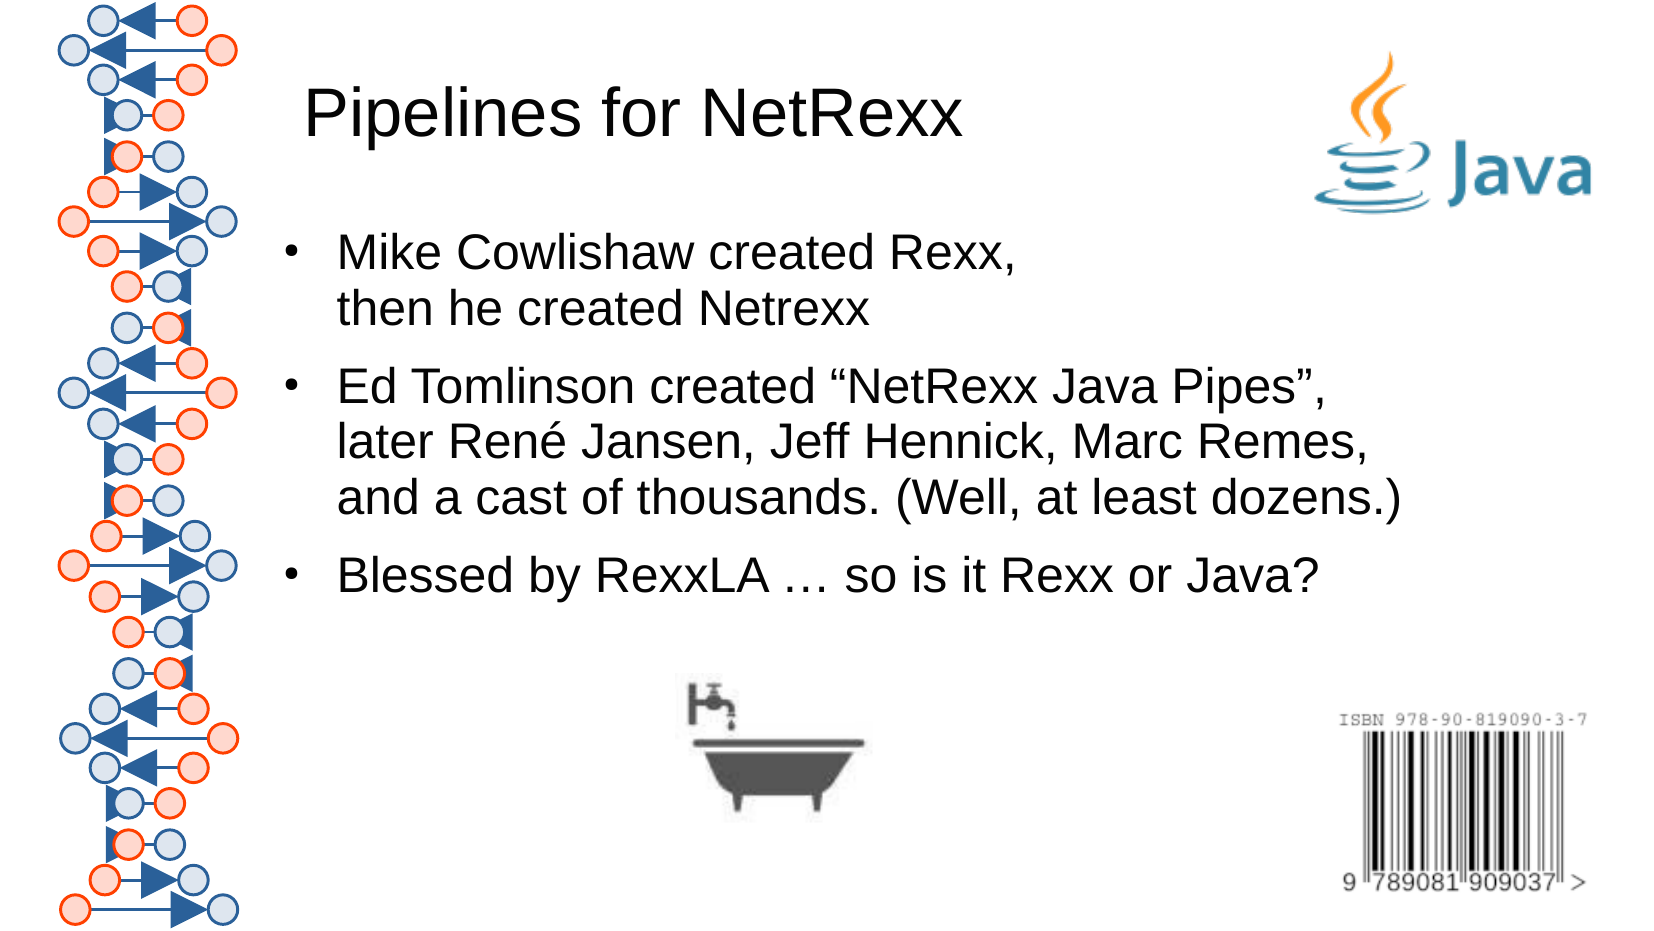

# Pipelines for NetRexx
Mike Cowlishaw created Rexx,
then he created Netrexx
Ed Tomlinson created “NetRexx Java Pipes”,
later René Jansen, Jeff Hennick, Marc Remes,
and a cast of thousands. (Well, at least dozens.)
Blessed by RexxLA … so is it Rexx or Java?
10